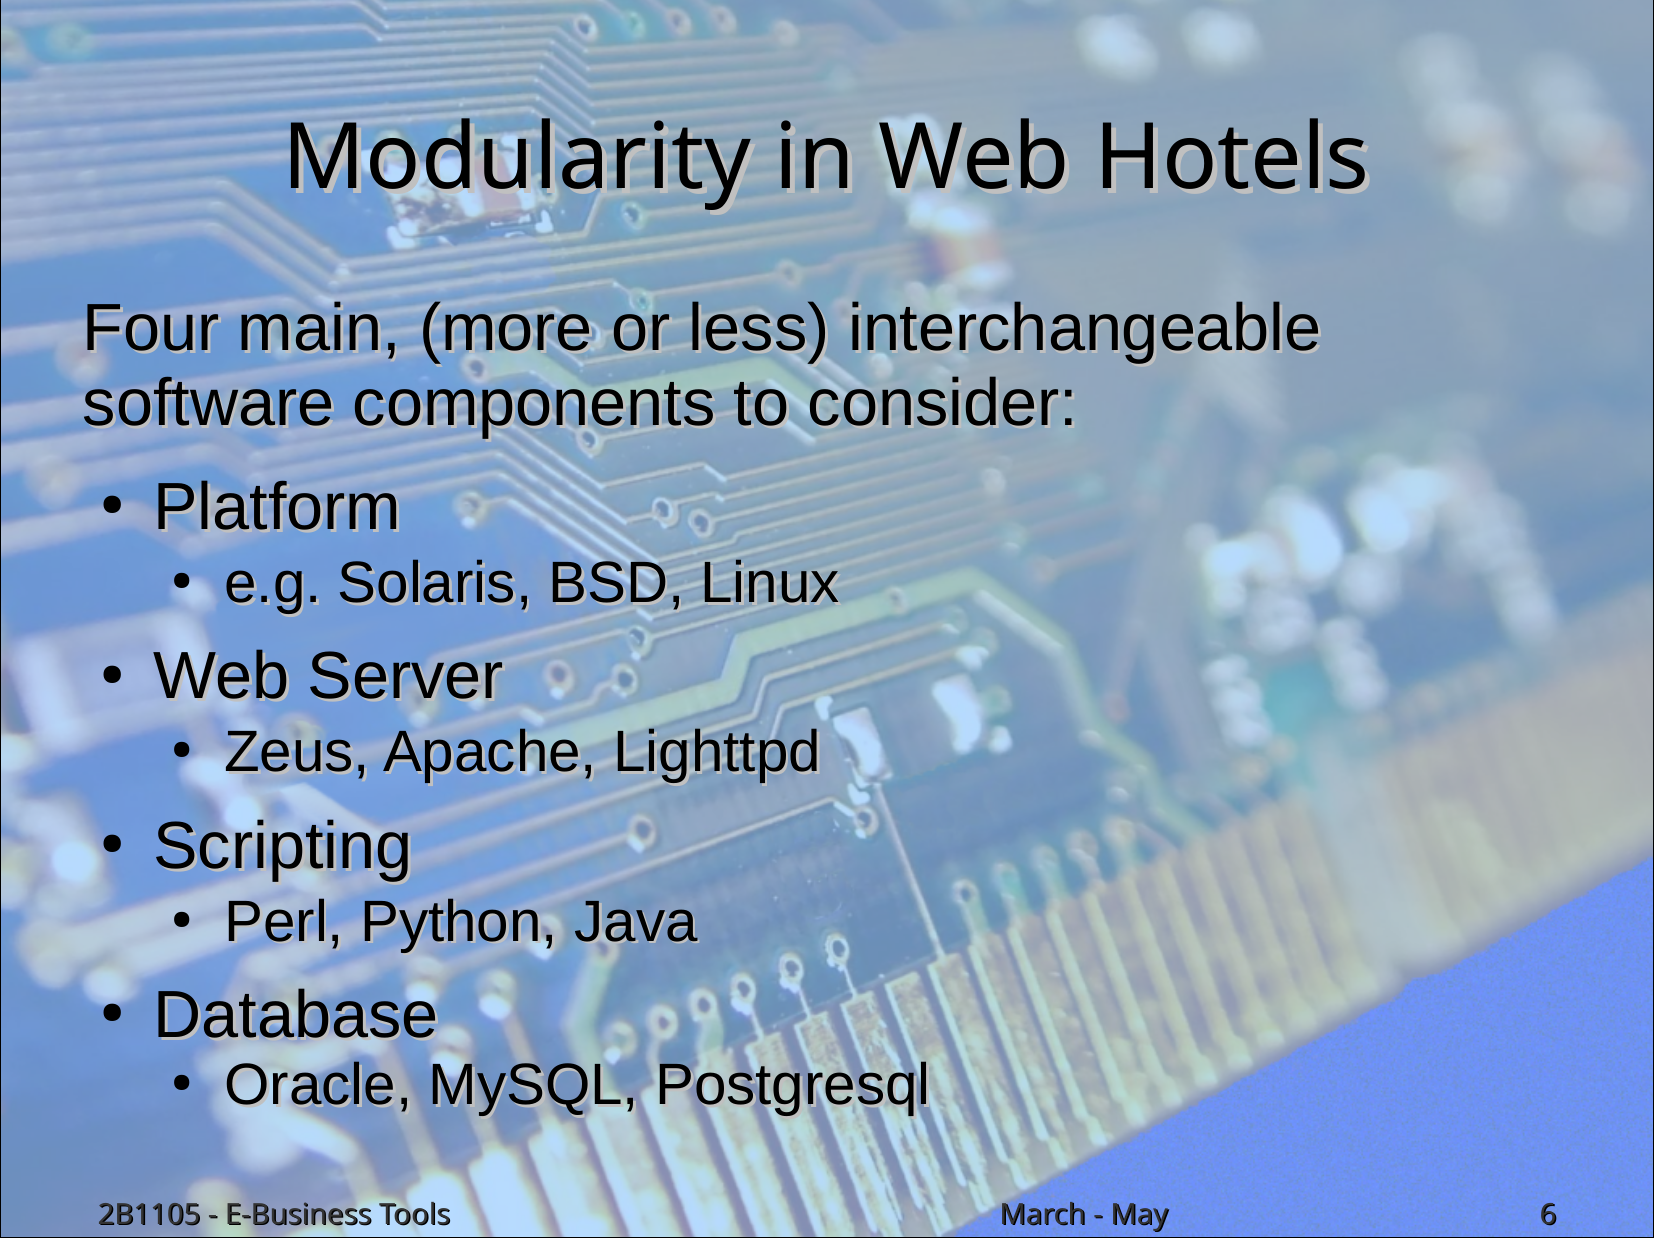

# Modularity in Web Hotels
Four main, (more or less) interchangeable software components to consider:
Platform
e.g. Solaris, BSD, Linux
Web Server
Zeus, Apache, Lighttpd
Scripting
Perl, Python, Java
Database
Oracle, MySQL, Postgresql